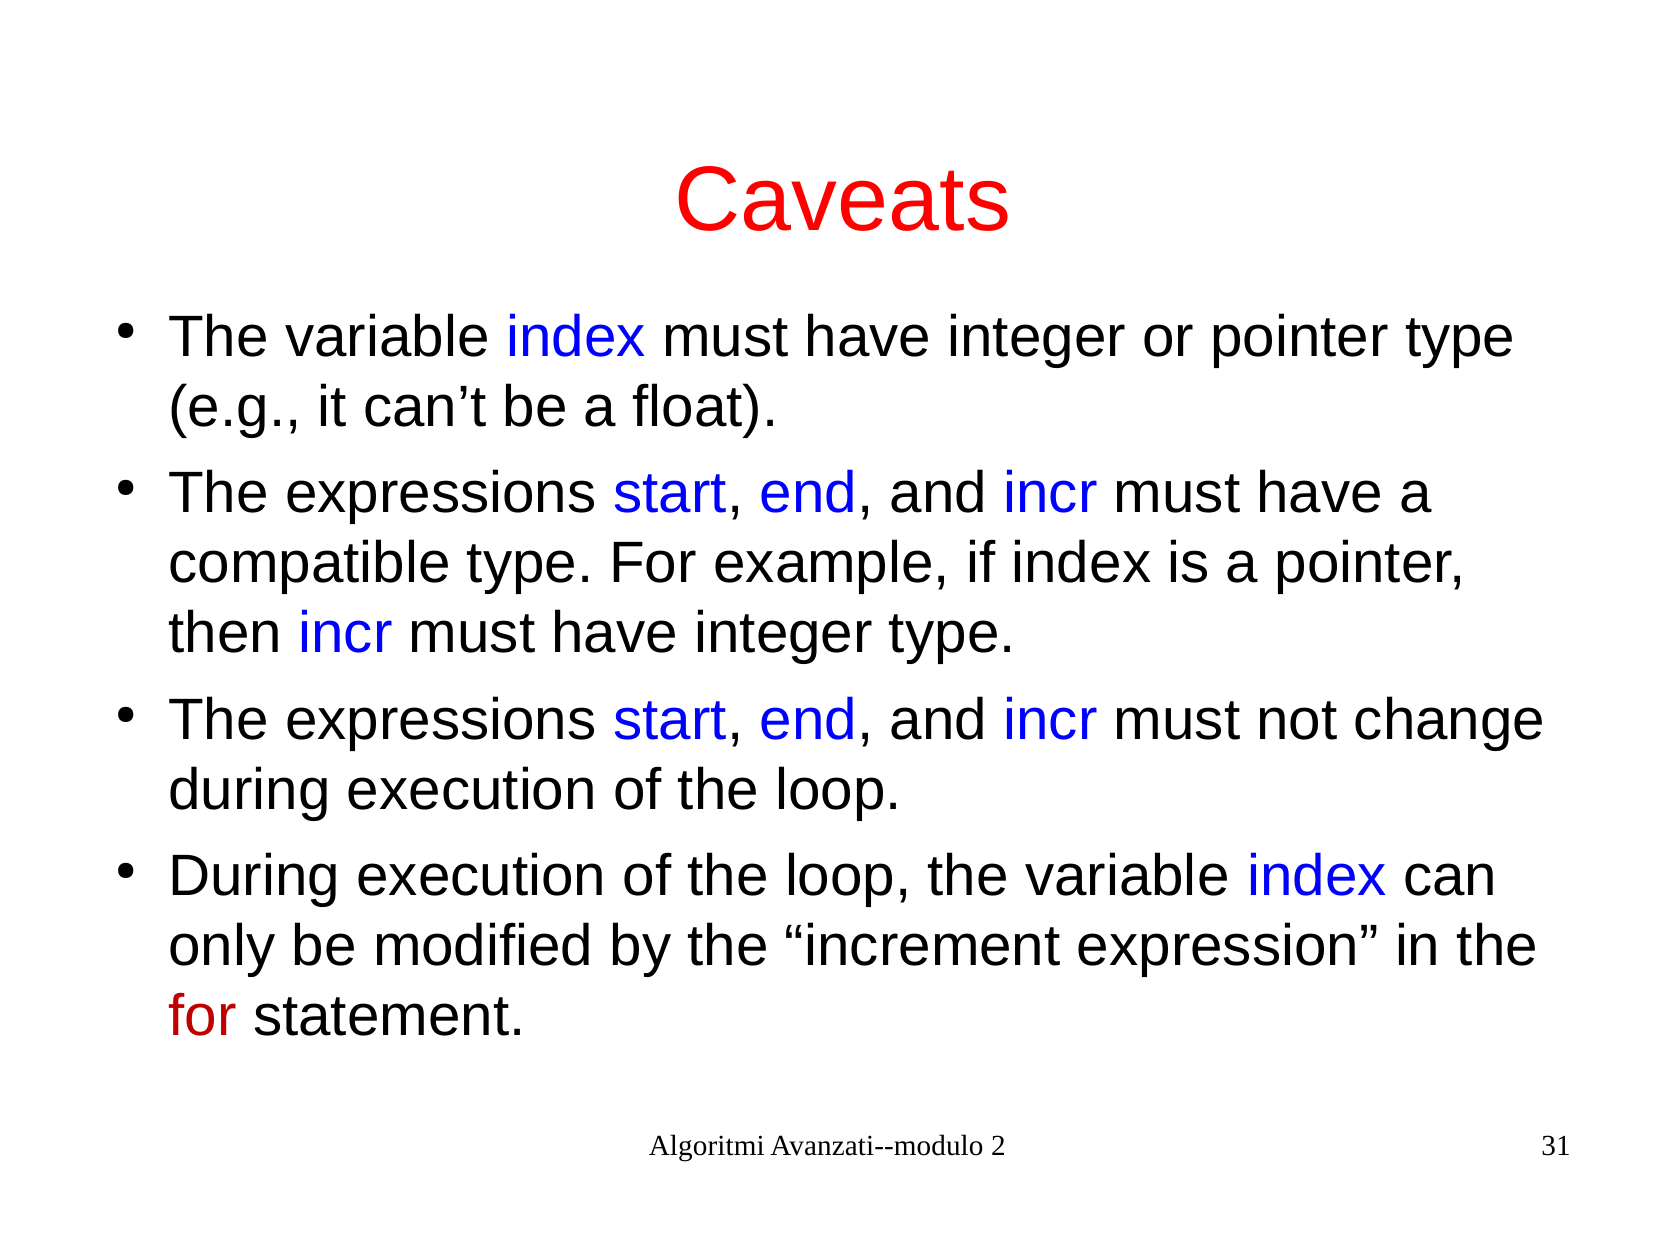

# Caveats
The variable index must have integer or pointer type (e.g., it can’t be a float).
The expressions start, end, and incr must have a compatible type. For example, if index is a pointer, then incr must have integer type.
The expressions start, end, and incr must not change during execution of the loop.
During execution of the loop, the variable index can only be modified by the “increment expression” in the for statement.
Algoritmi Avanzati--modulo 2
31